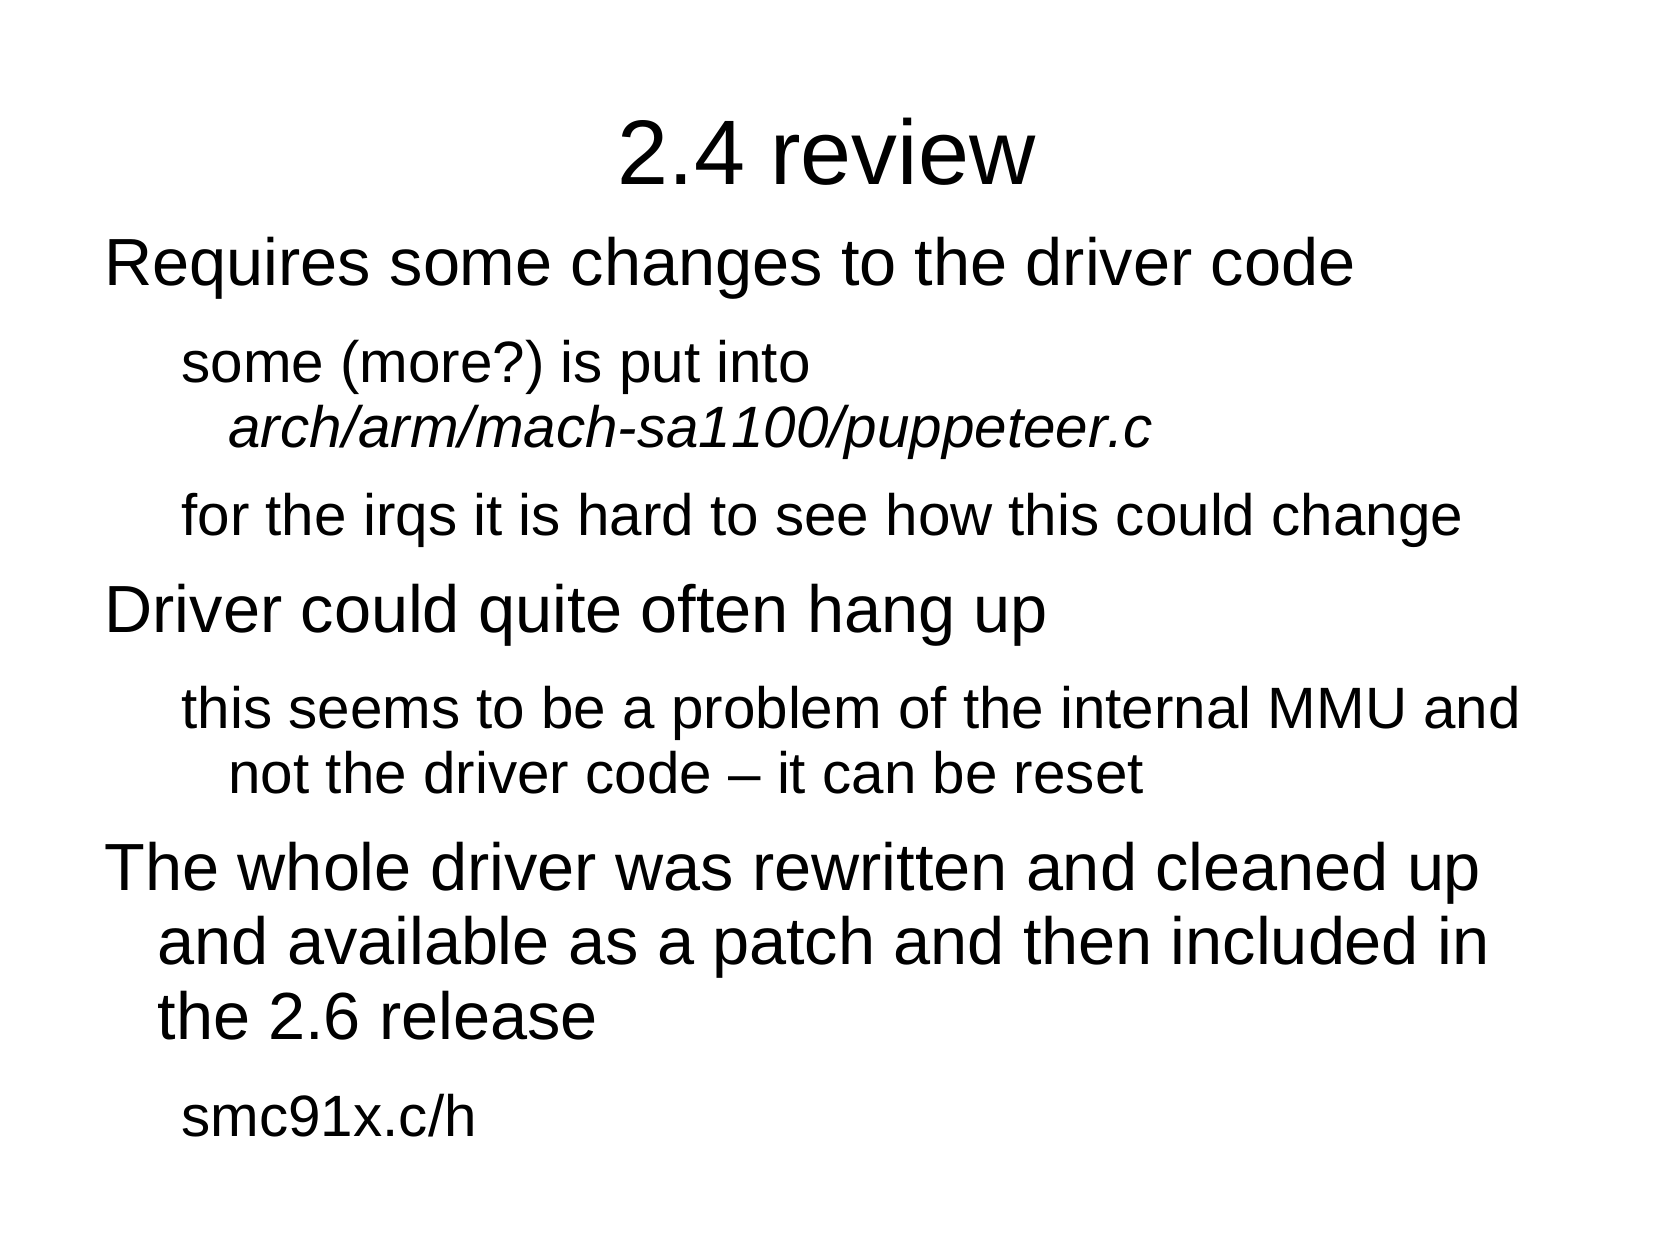

# 2.4 review
Requires some changes to the driver code
some (more?) is put into arch/arm/mach-sa1100/puppeteer.c
for the irqs it is hard to see how this could change
Driver could quite often hang up
this seems to be a problem of the internal MMU and not the driver code – it can be reset
The whole driver was rewritten and cleaned up and available as a patch and then included in the 2.6 release
smc91x.c/h